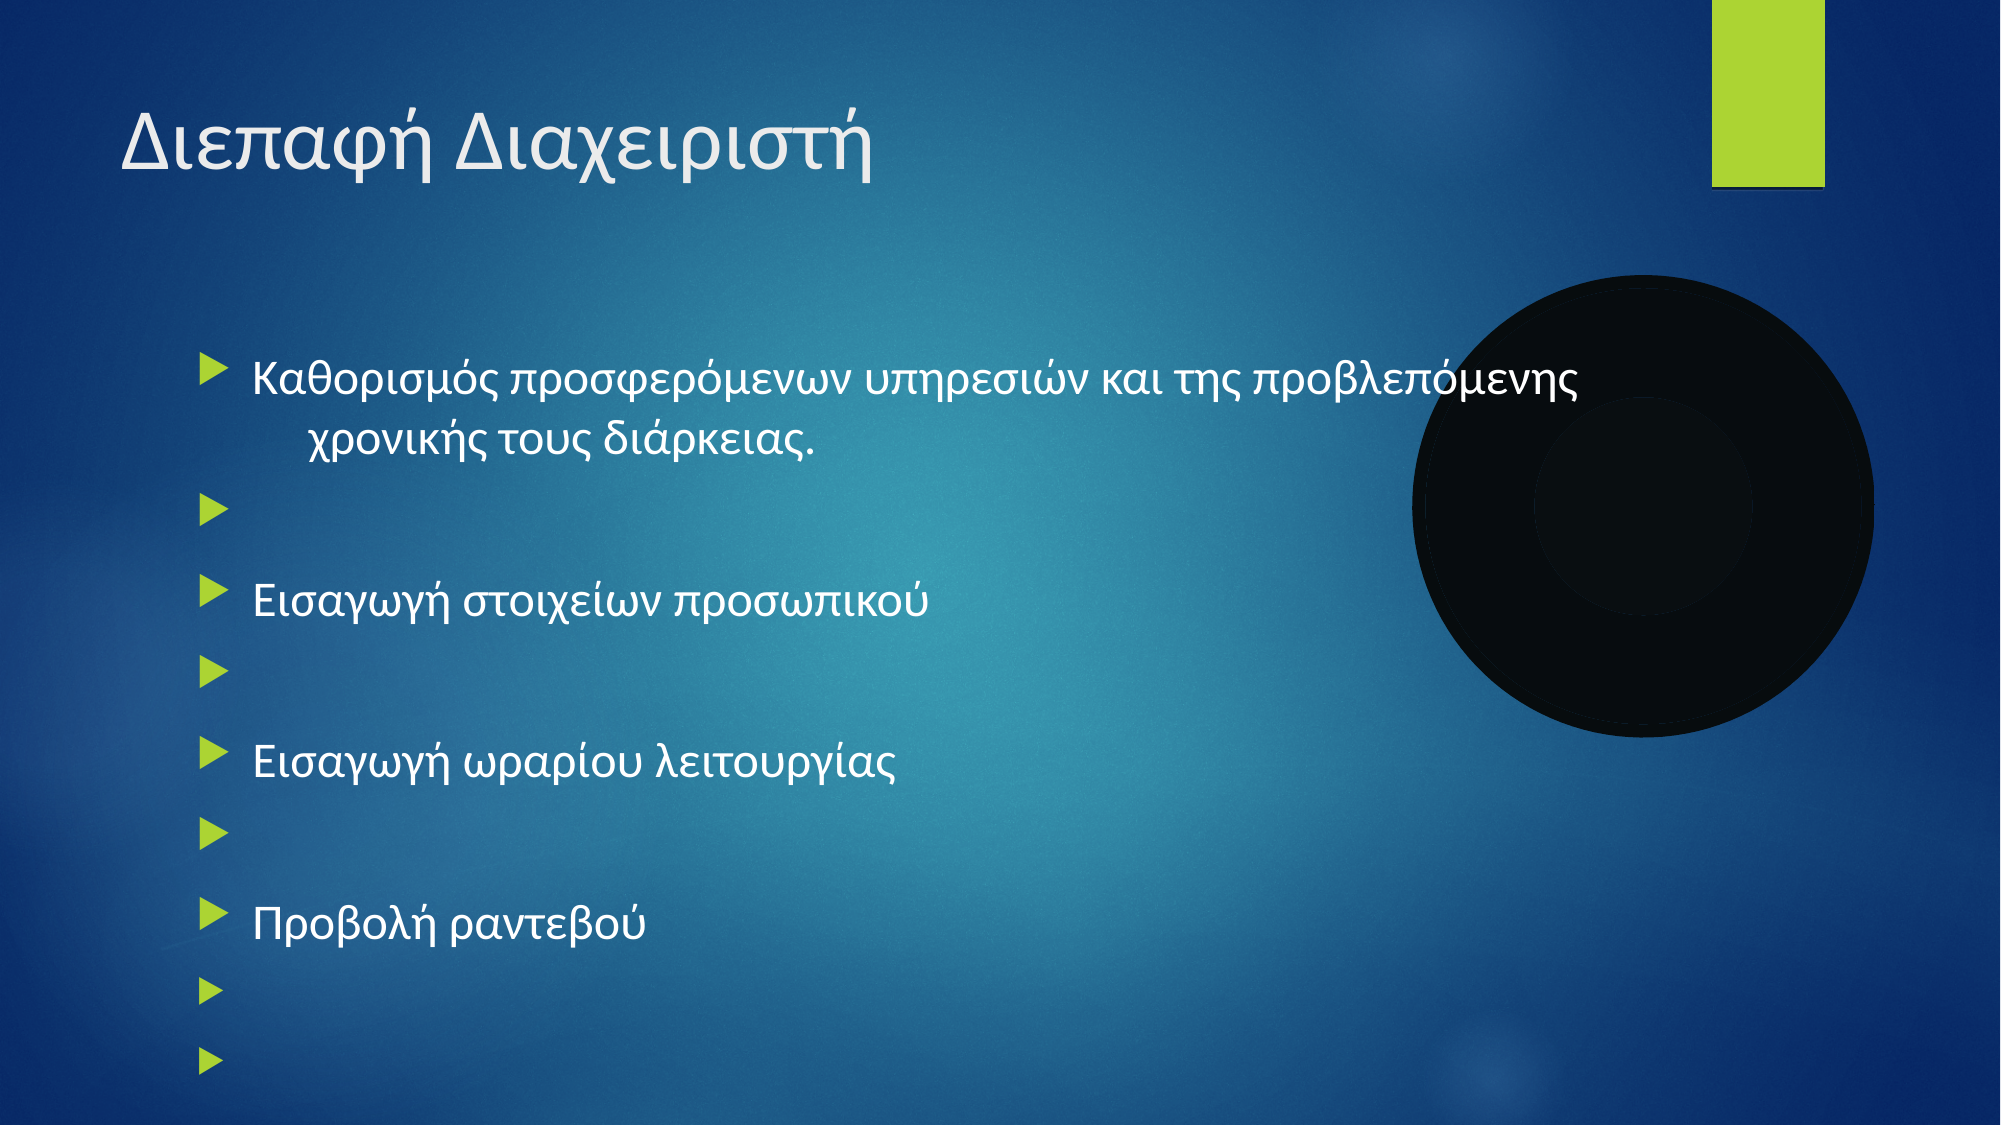

# Διεπαφή Διαχειριστή
Καθορισμός προσφερόμενων υπηρεσιών και της προβλεπόμενης χρονικής τους διάρκειας.
Εισαγωγή στοιχείων προσωπικού
Εισαγωγή ωραρίου λειτουργίας
Προβολή ραντεβού